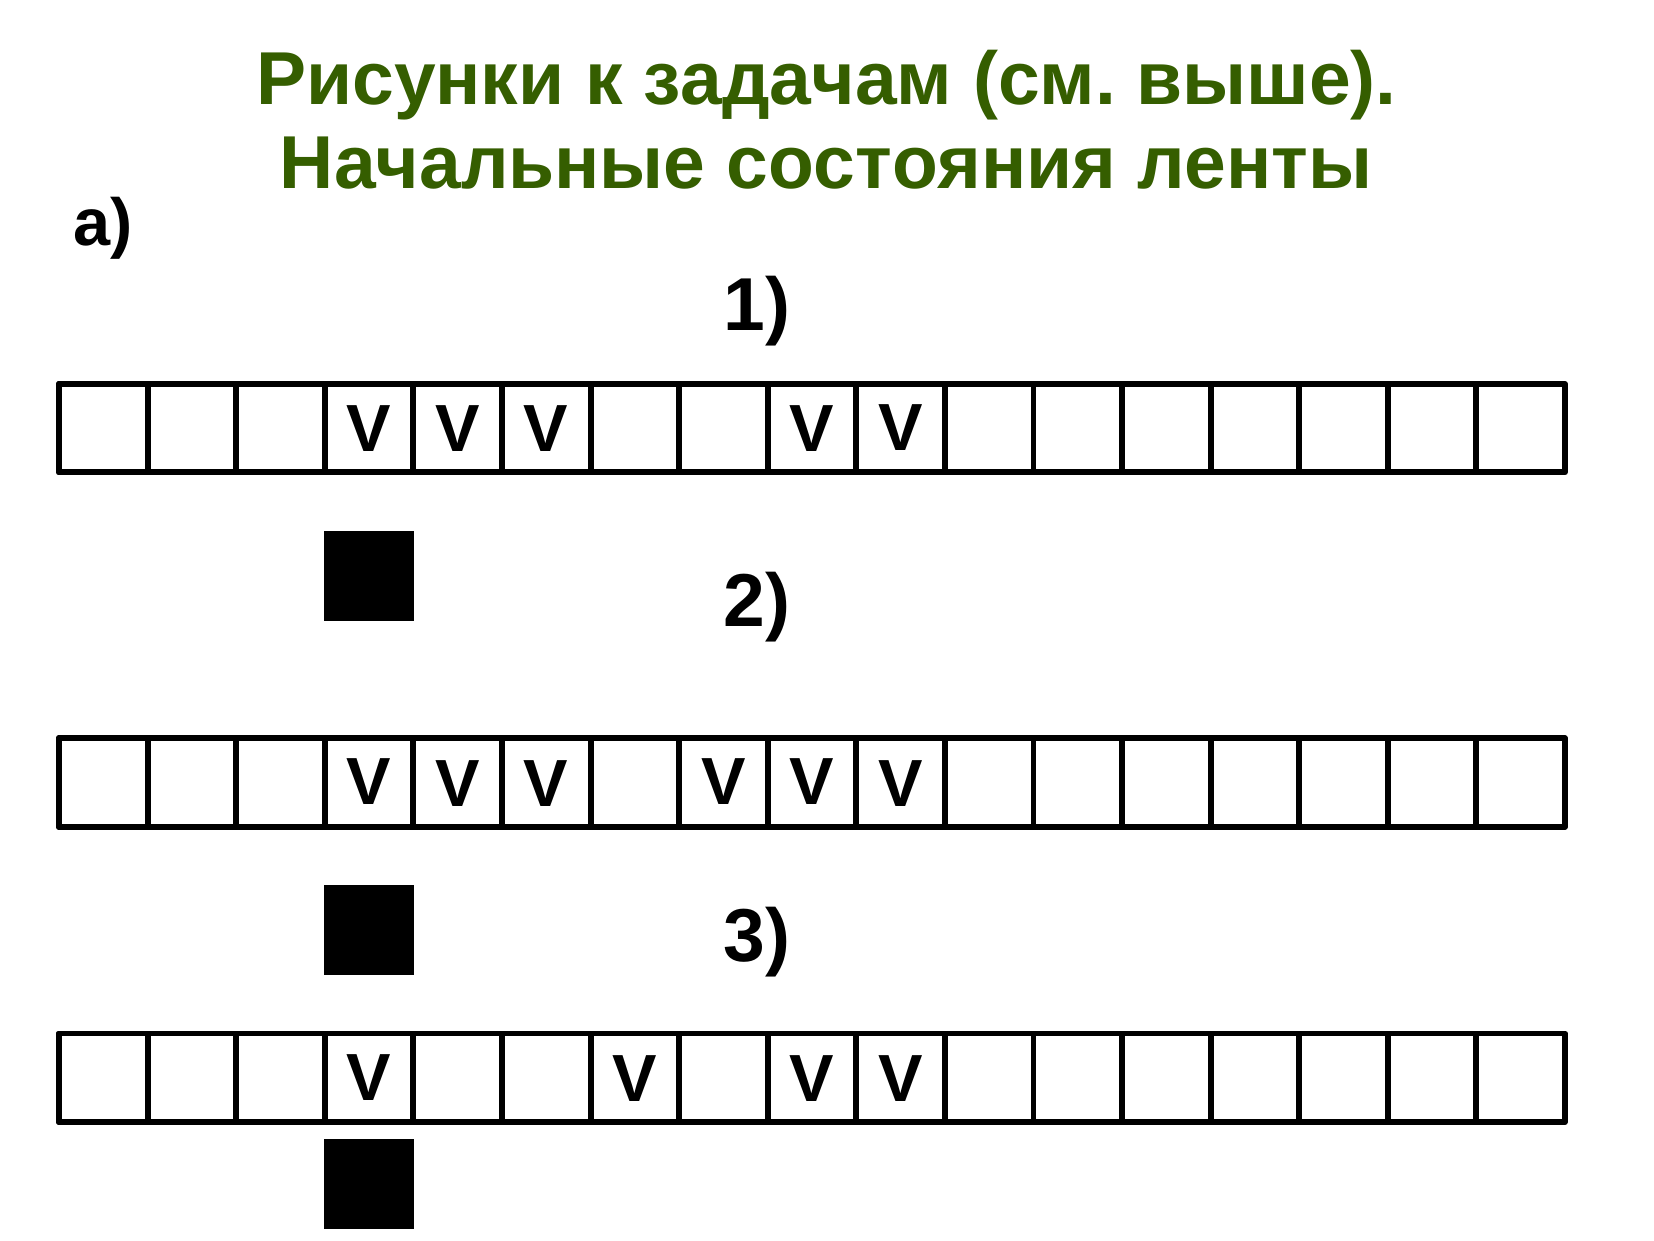

Рисунки к задачам (см. выше).
Начальные состояния ленты
а)
1)
V
V
V
V
V
2)
V
V
V
V
V
V
3)
V
V
V
V